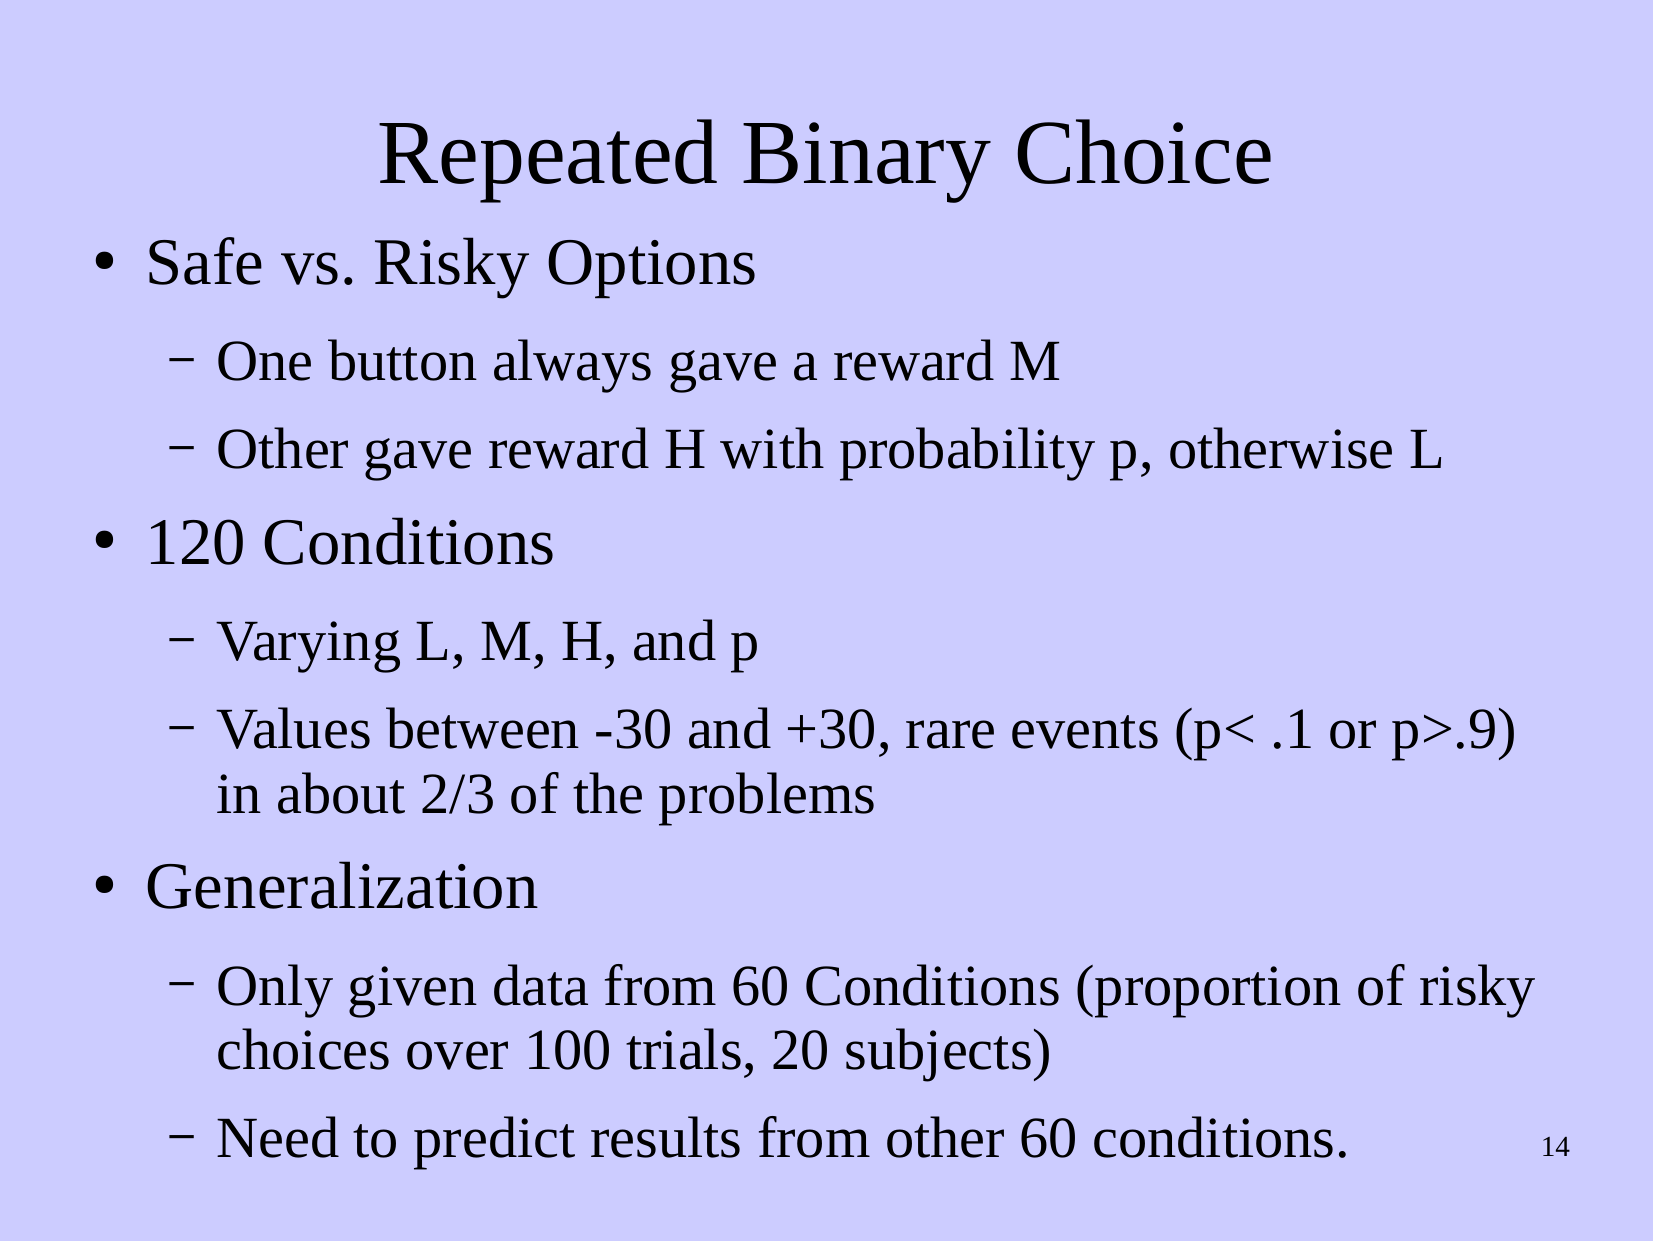

# Repeated Binary Choice
Safe vs. Risky Options
One button always gave a reward M
Other gave reward H with probability p, otherwise L
120 Conditions
Varying L, M, H, and p
Values between -30 and +30, rare events (p< .1 or p>.9) in about 2/3 of the problems
Generalization
Only given data from 60 Conditions (proportion of risky choices over 100 trials, 20 subjects)
Need to predict results from other 60 conditions.
14